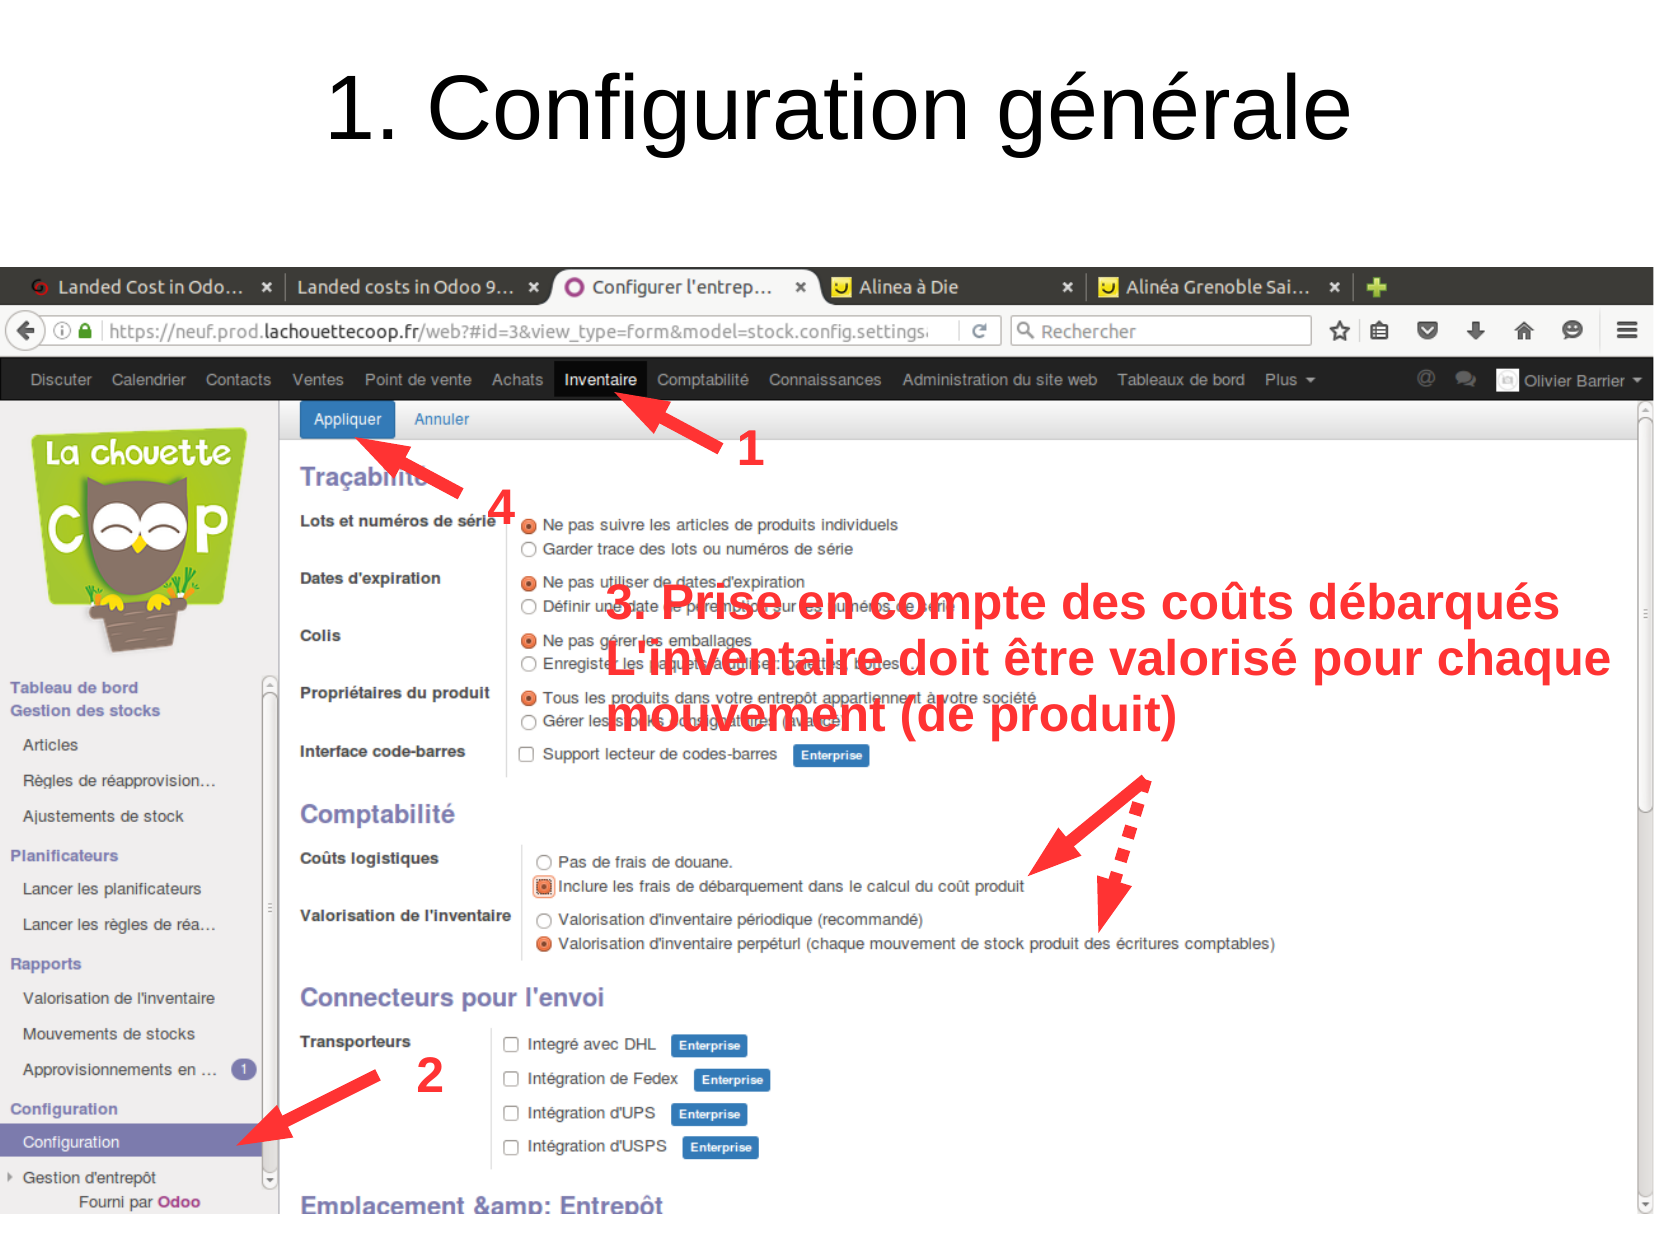

# 1. Configuration générale
1
1
4
3. Prise en compte des coûts débarqués
L'inventaire doit être valorisé pour chaque
mouvement (de produit)
2